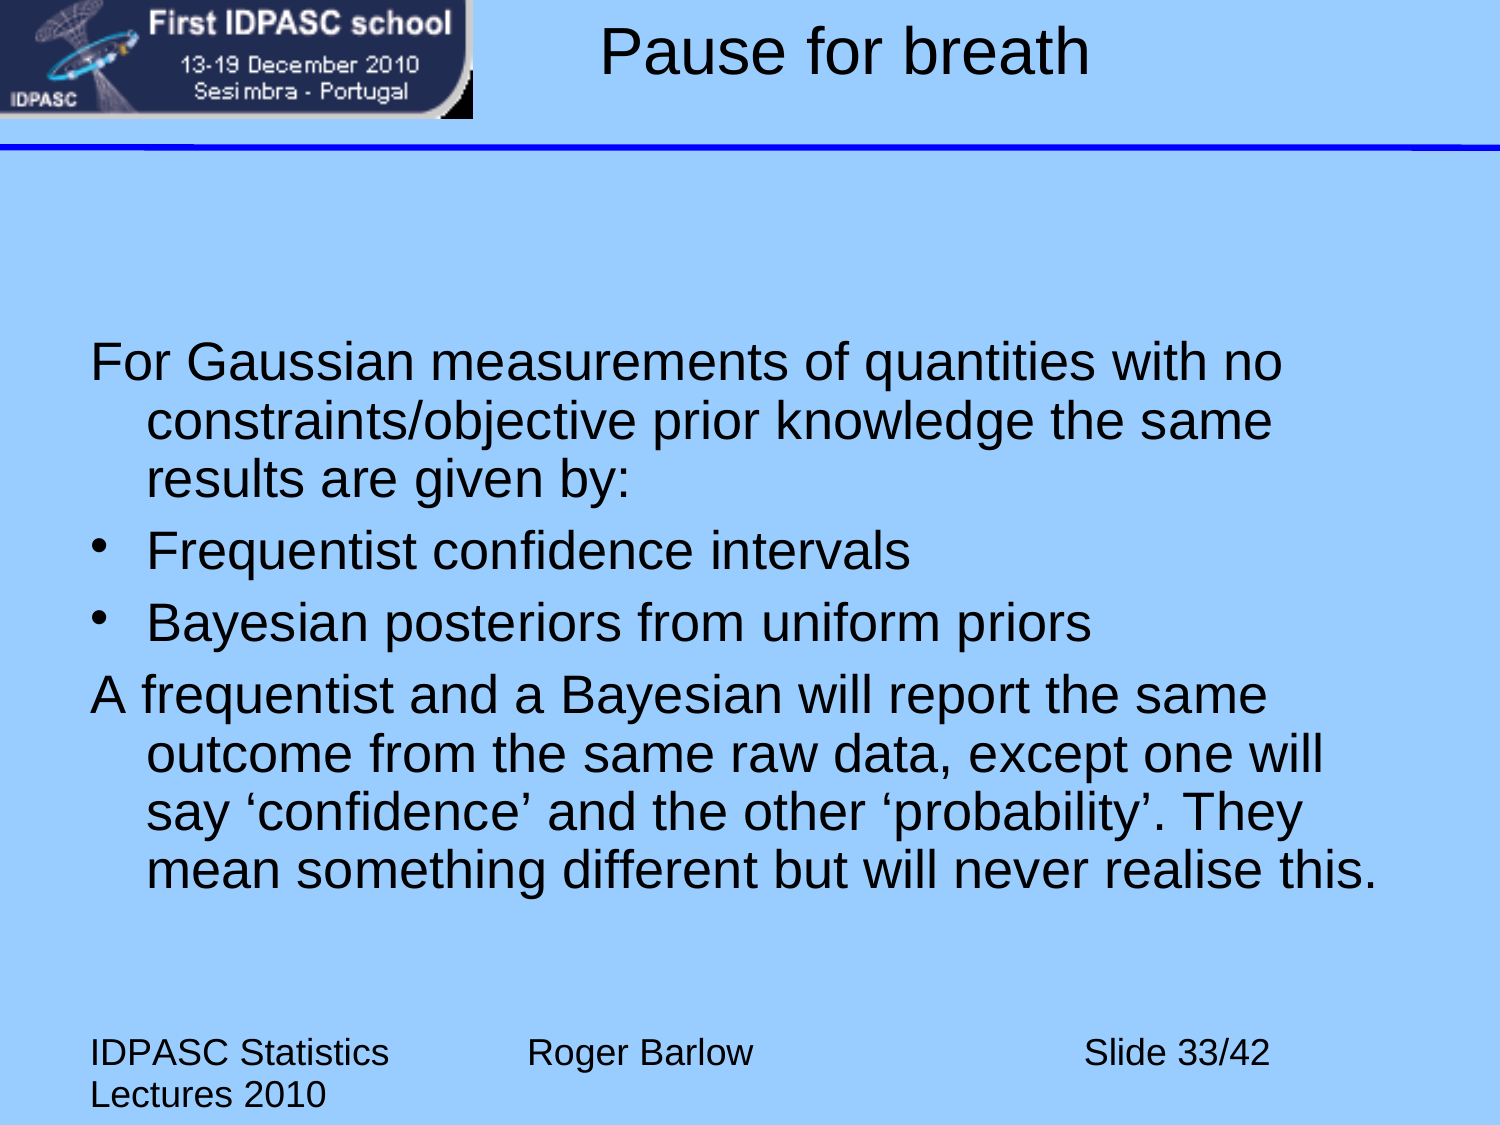

# Pause for breath
For Gaussian measurements of quantities with no constraints/objective prior knowledge the same results are given by:
Frequentist confidence intervals
Bayesian posteriors from uniform priors
A frequentist and a Bayesian will report the same outcome from the same raw data, except one will say ‘confidence’ and the other ‘probability’. They mean something different but will never realise this.
33